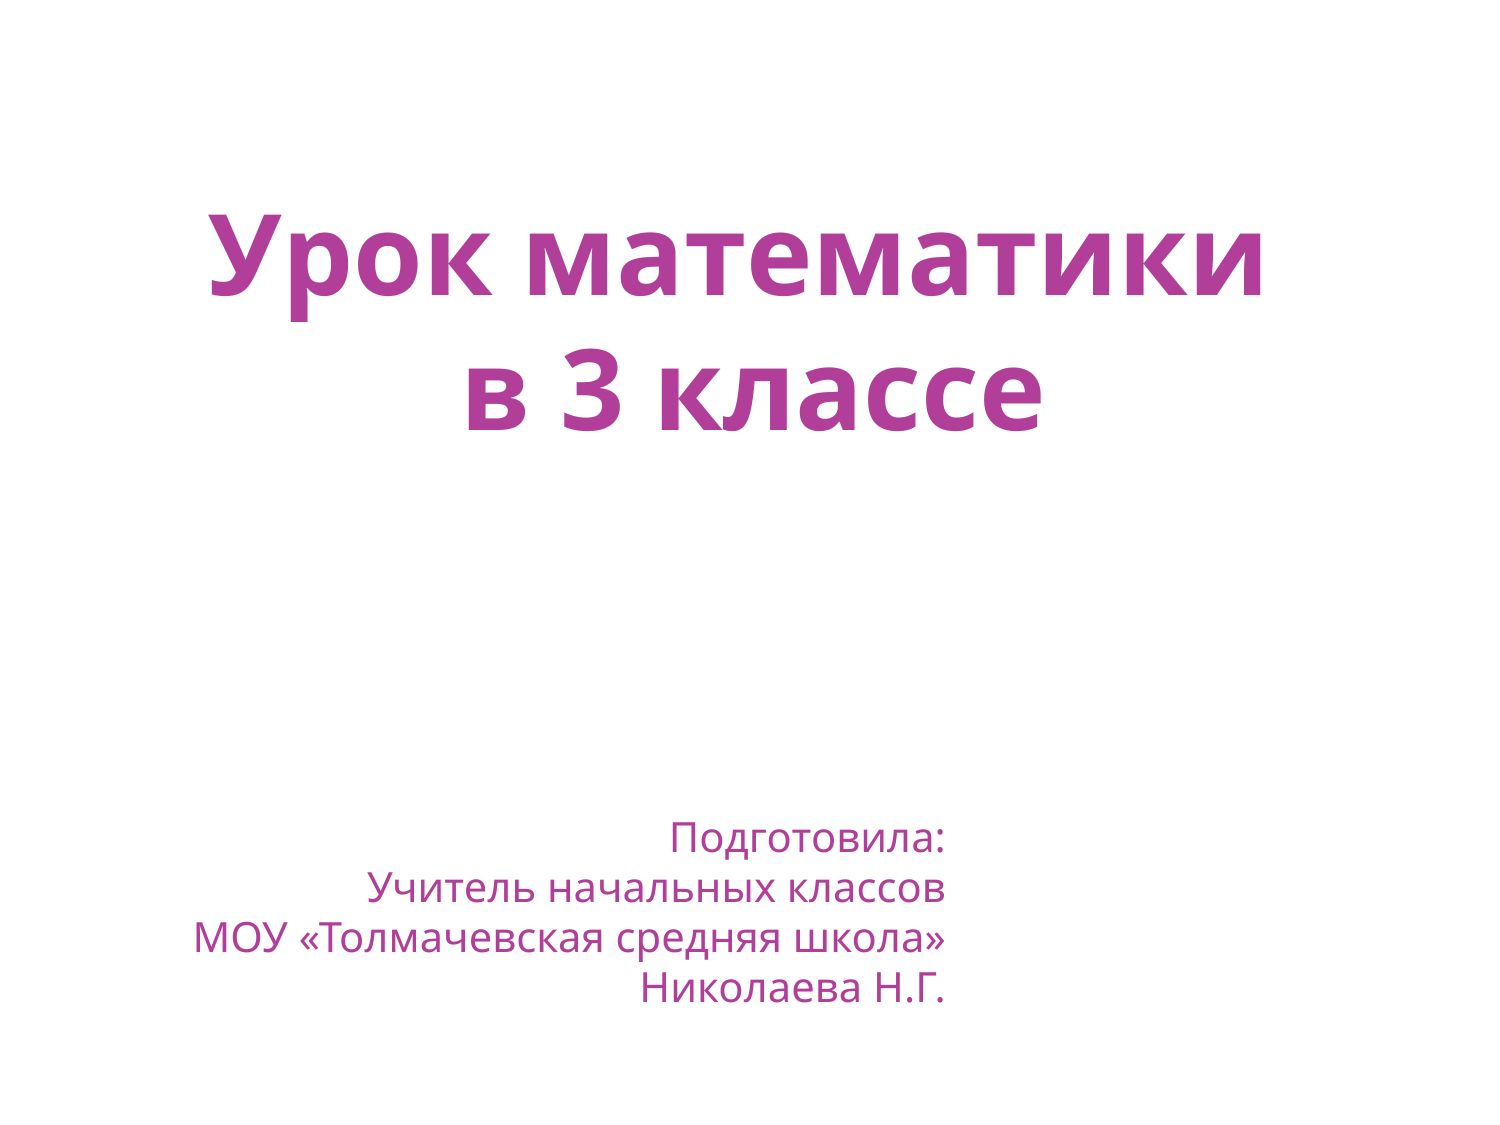

# Урок математики в 3 классе
Подготовила:
Учитель начальных классов
МОУ «Толмачевская средняя школа»
Николаева Н.Г.